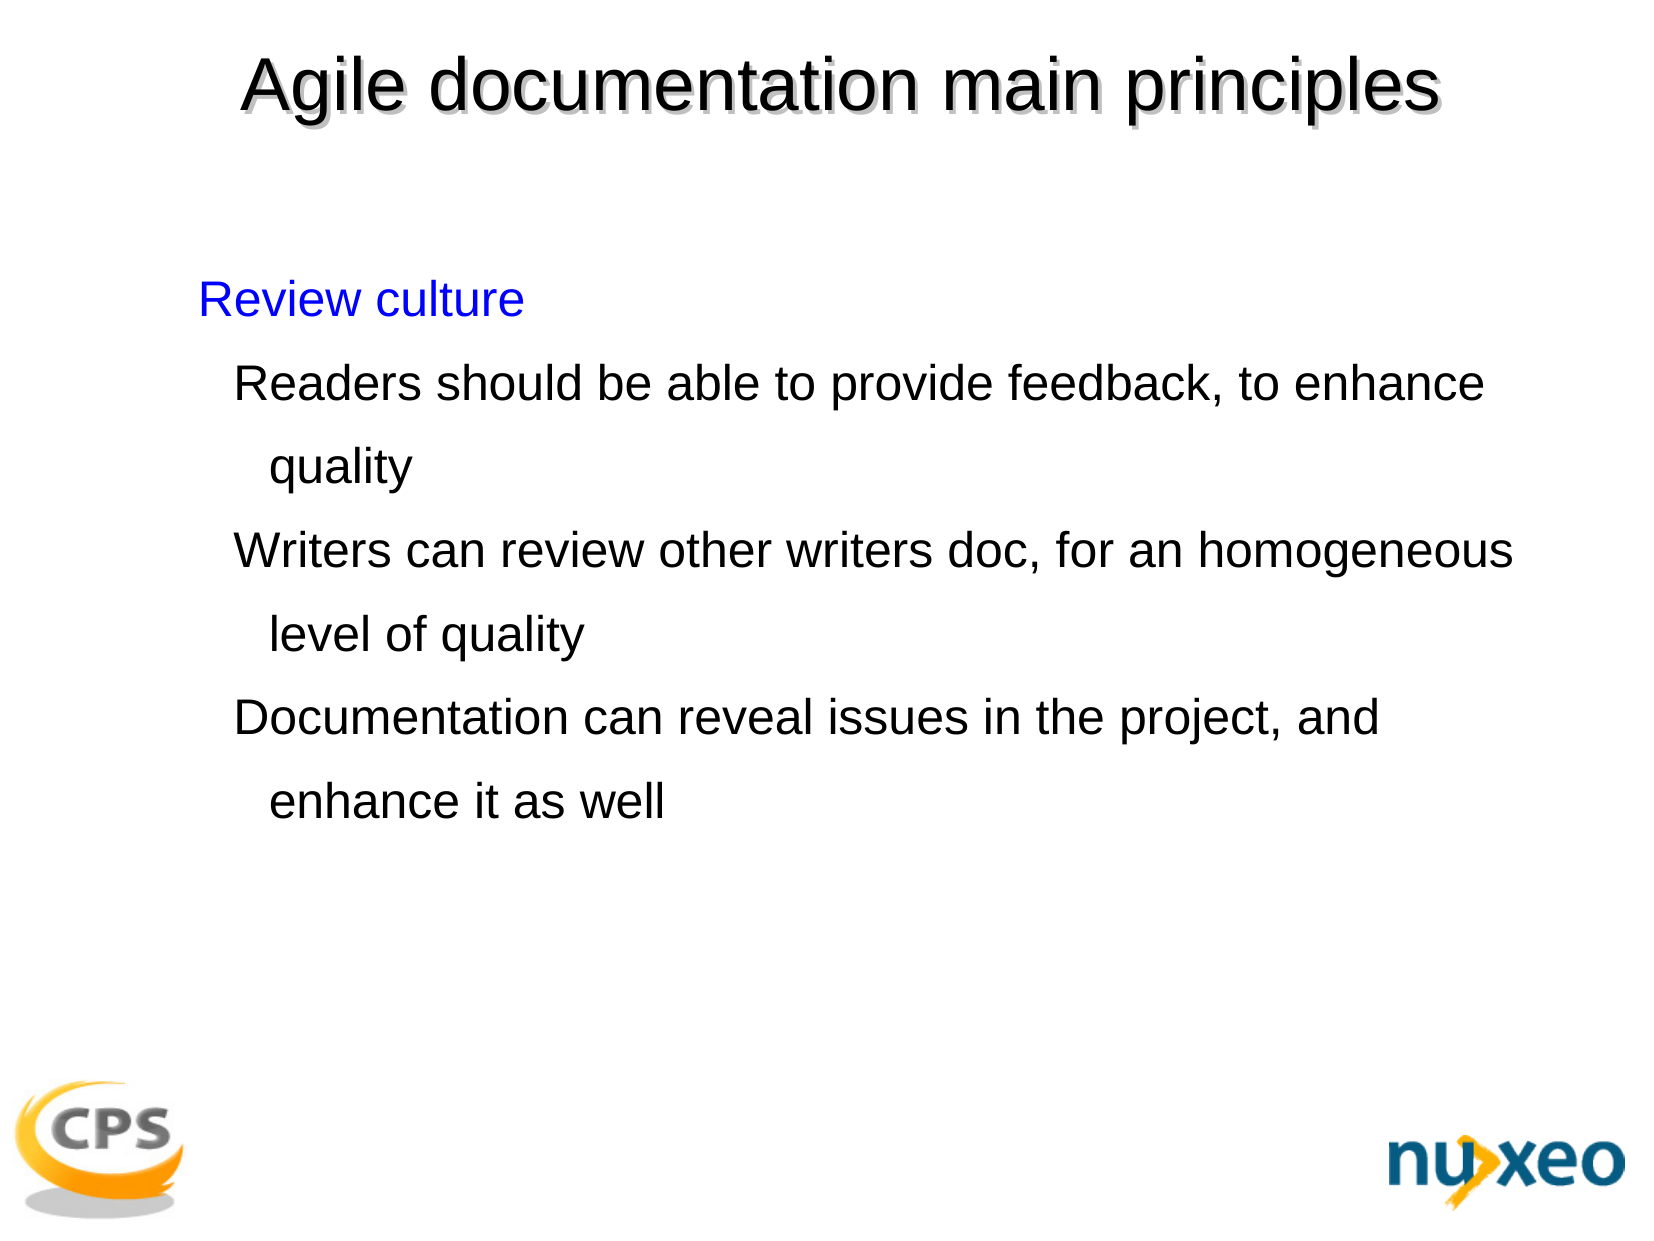

Agile documentation main principles
Review culture
Readers should be able to provide feedback, to enhance quality
Writers can review other writers doc, for an homogeneous level of quality
Documentation can reveal issues in the project, and enhance it as well